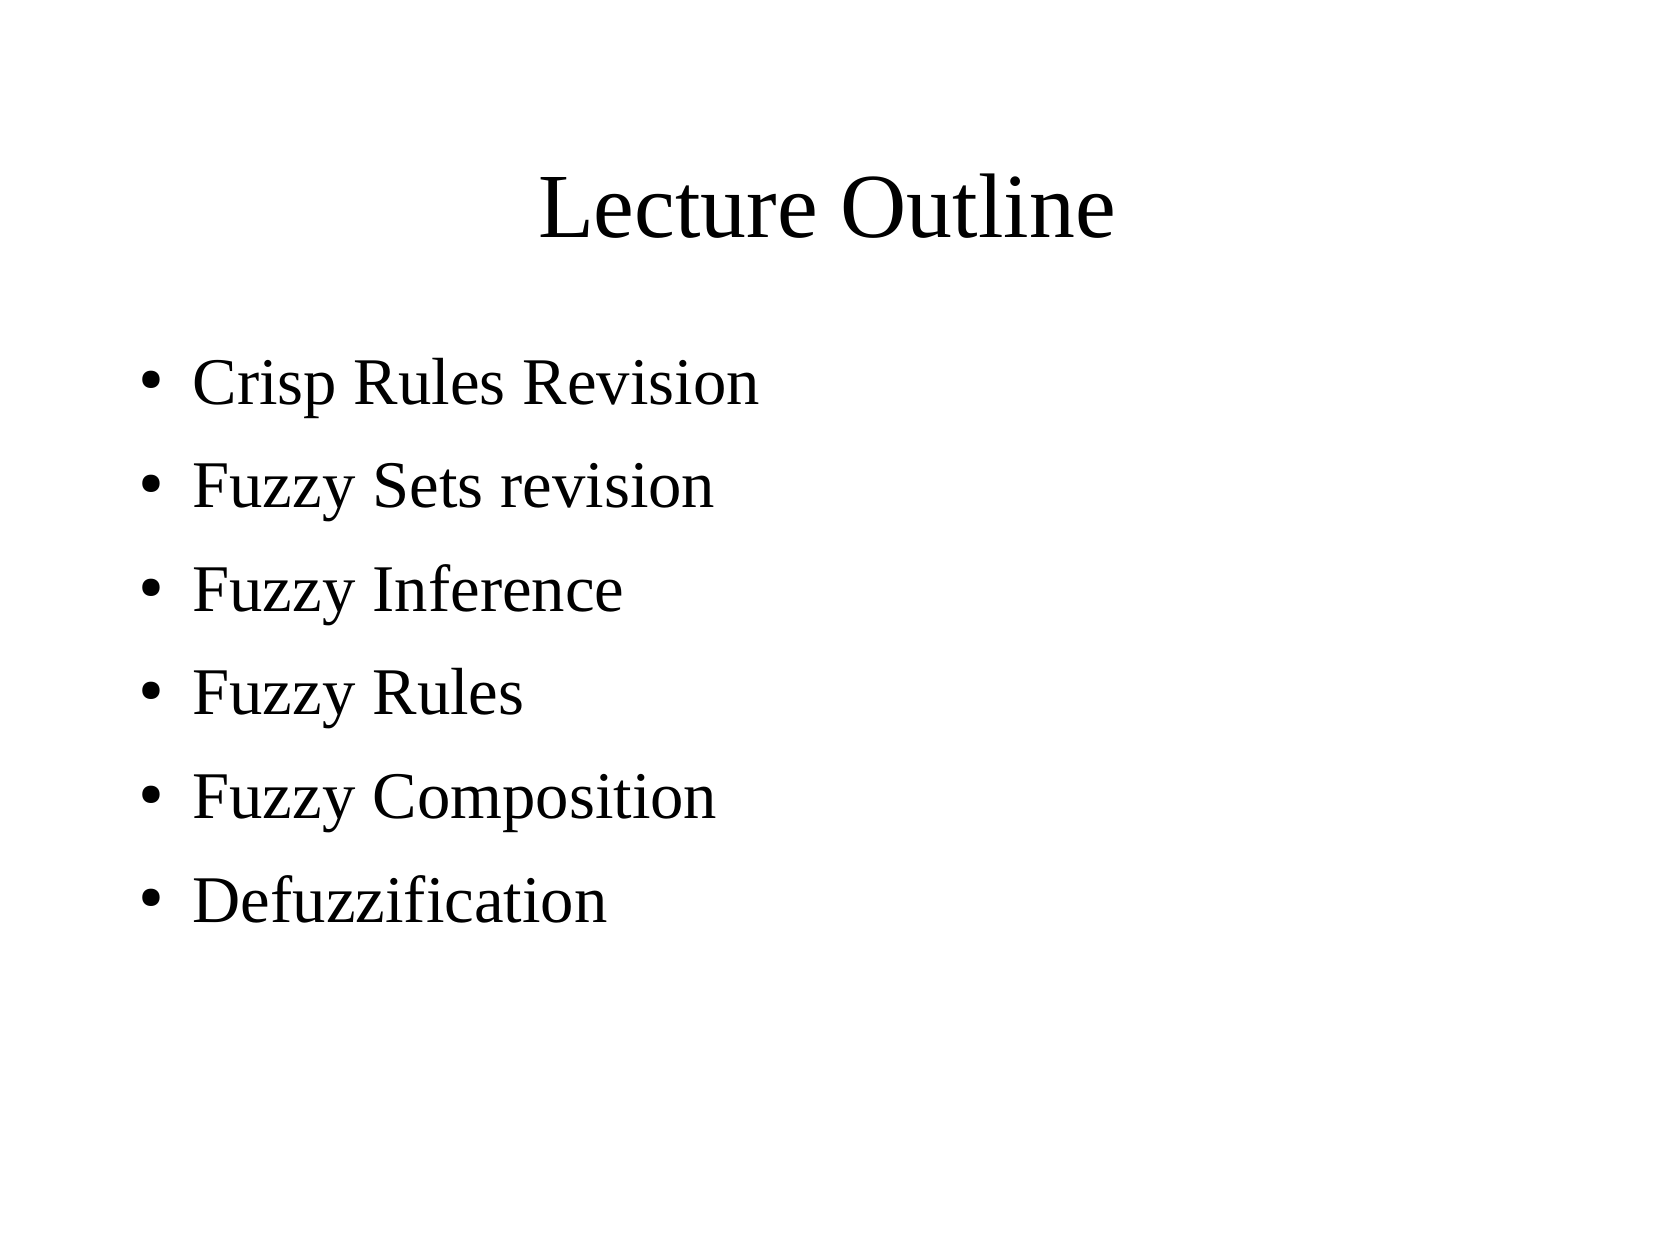

# Lecture Outline
Crisp Rules Revision
Fuzzy Sets revision
Fuzzy Inference
Fuzzy Rules
Fuzzy Composition
Defuzzification